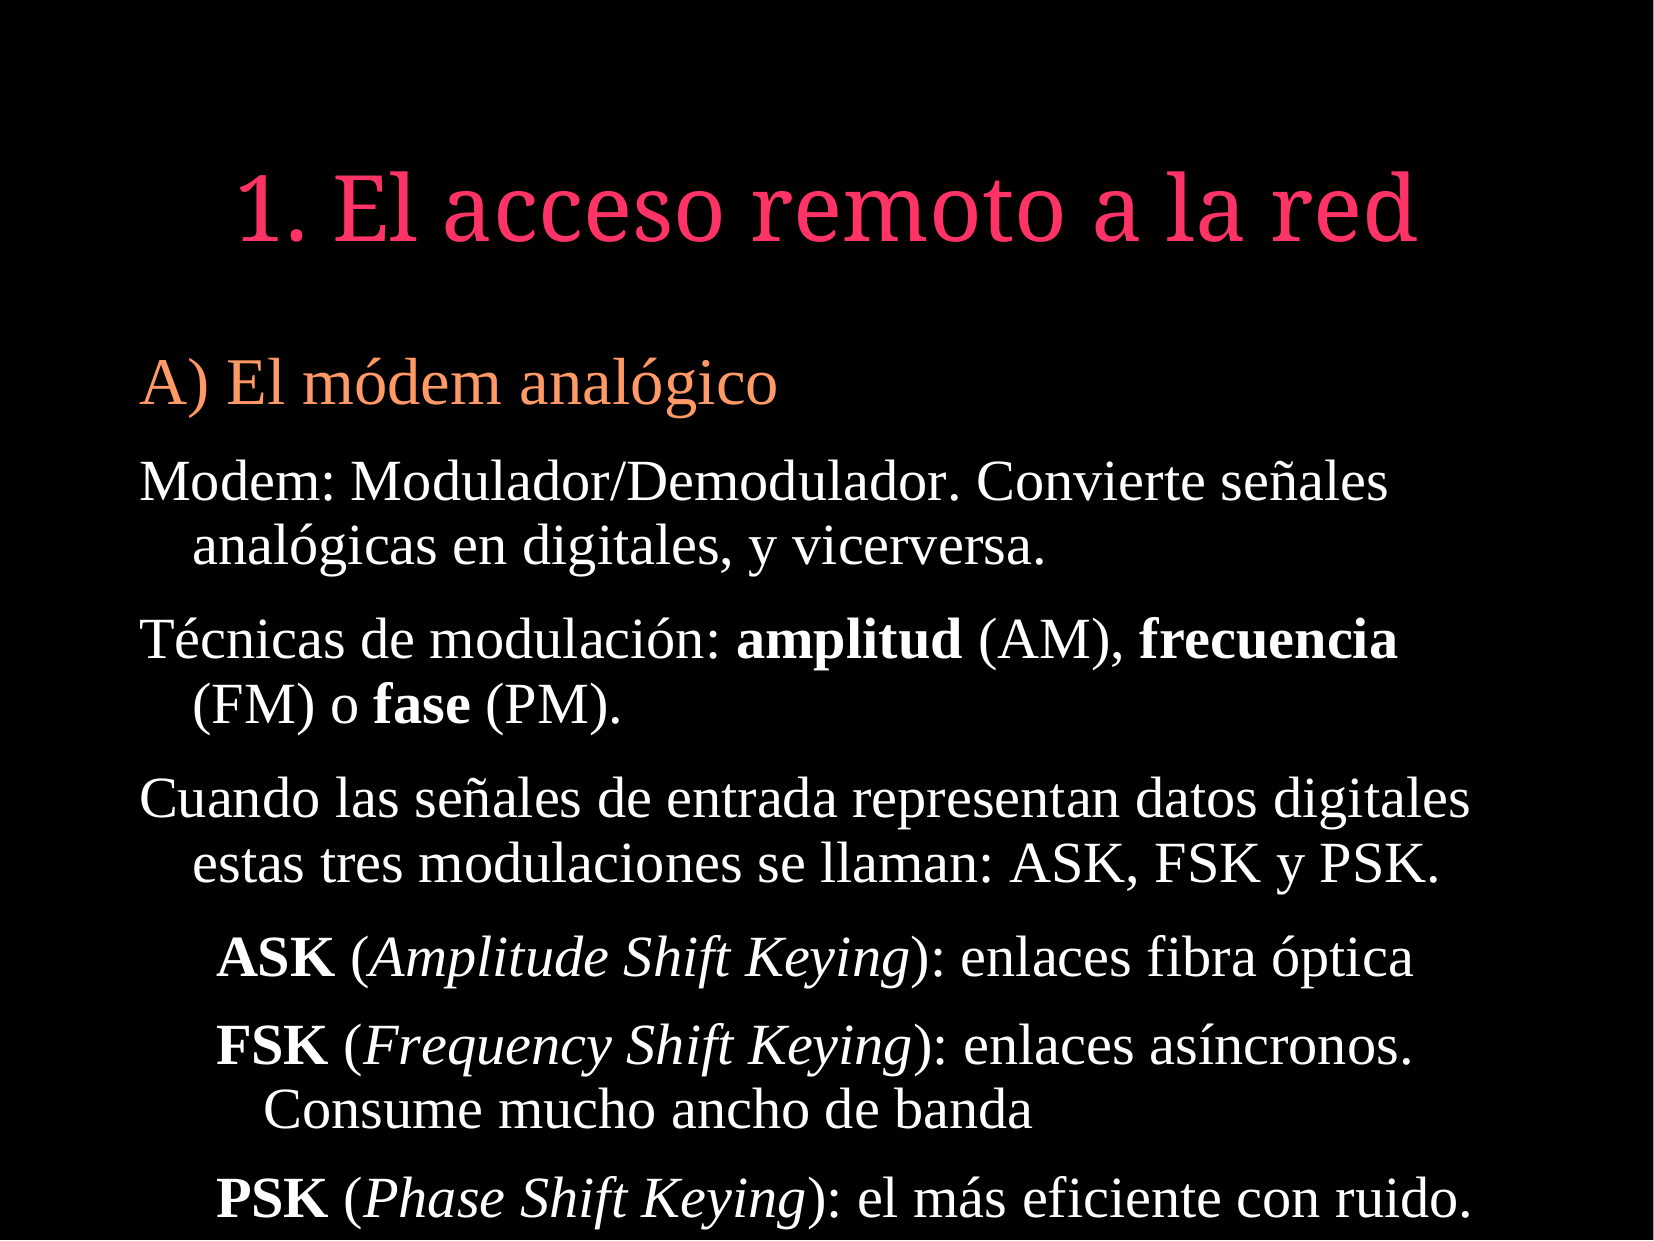

# 1. El acceso remoto a la red
A) El módem analógico
Modem: Modulador/Demodulador. Convierte señales analógicas en digitales, y vicerversa.
Técnicas de modulación: amplitud (AM), frecuencia (FM) o fase (PM).
Cuando las señales de entrada representan datos digitales estas tres modulaciones se llaman: ASK, FSK y PSK.
ASK (Amplitude Shift Keying): enlaces fibra óptica
FSK (Frequency Shift Keying): enlaces asíncronos. Consume mucho ancho de banda
PSK (Phase Shift Keying): el más eficiente con ruido.